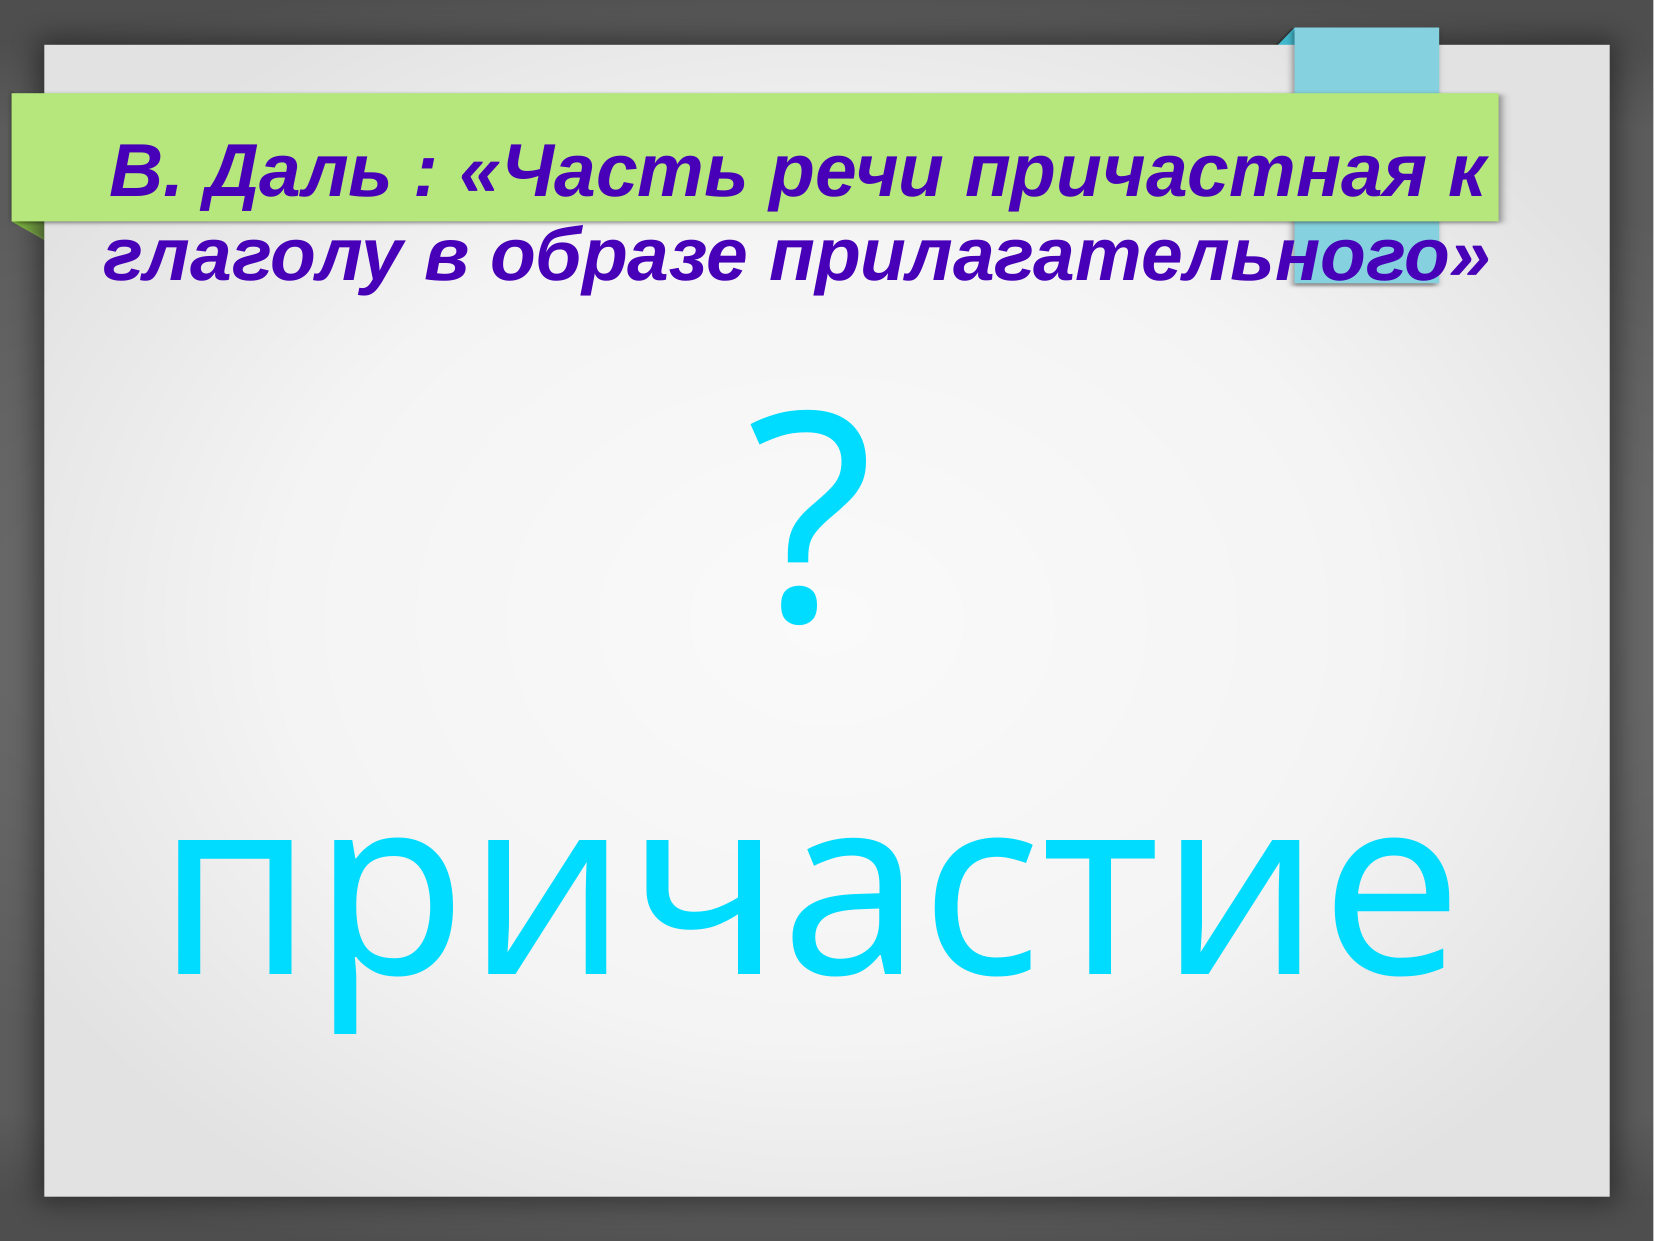

В. Даль : «Часть речи причастная к глаголу в образе прилагательного»
# ?
причастие